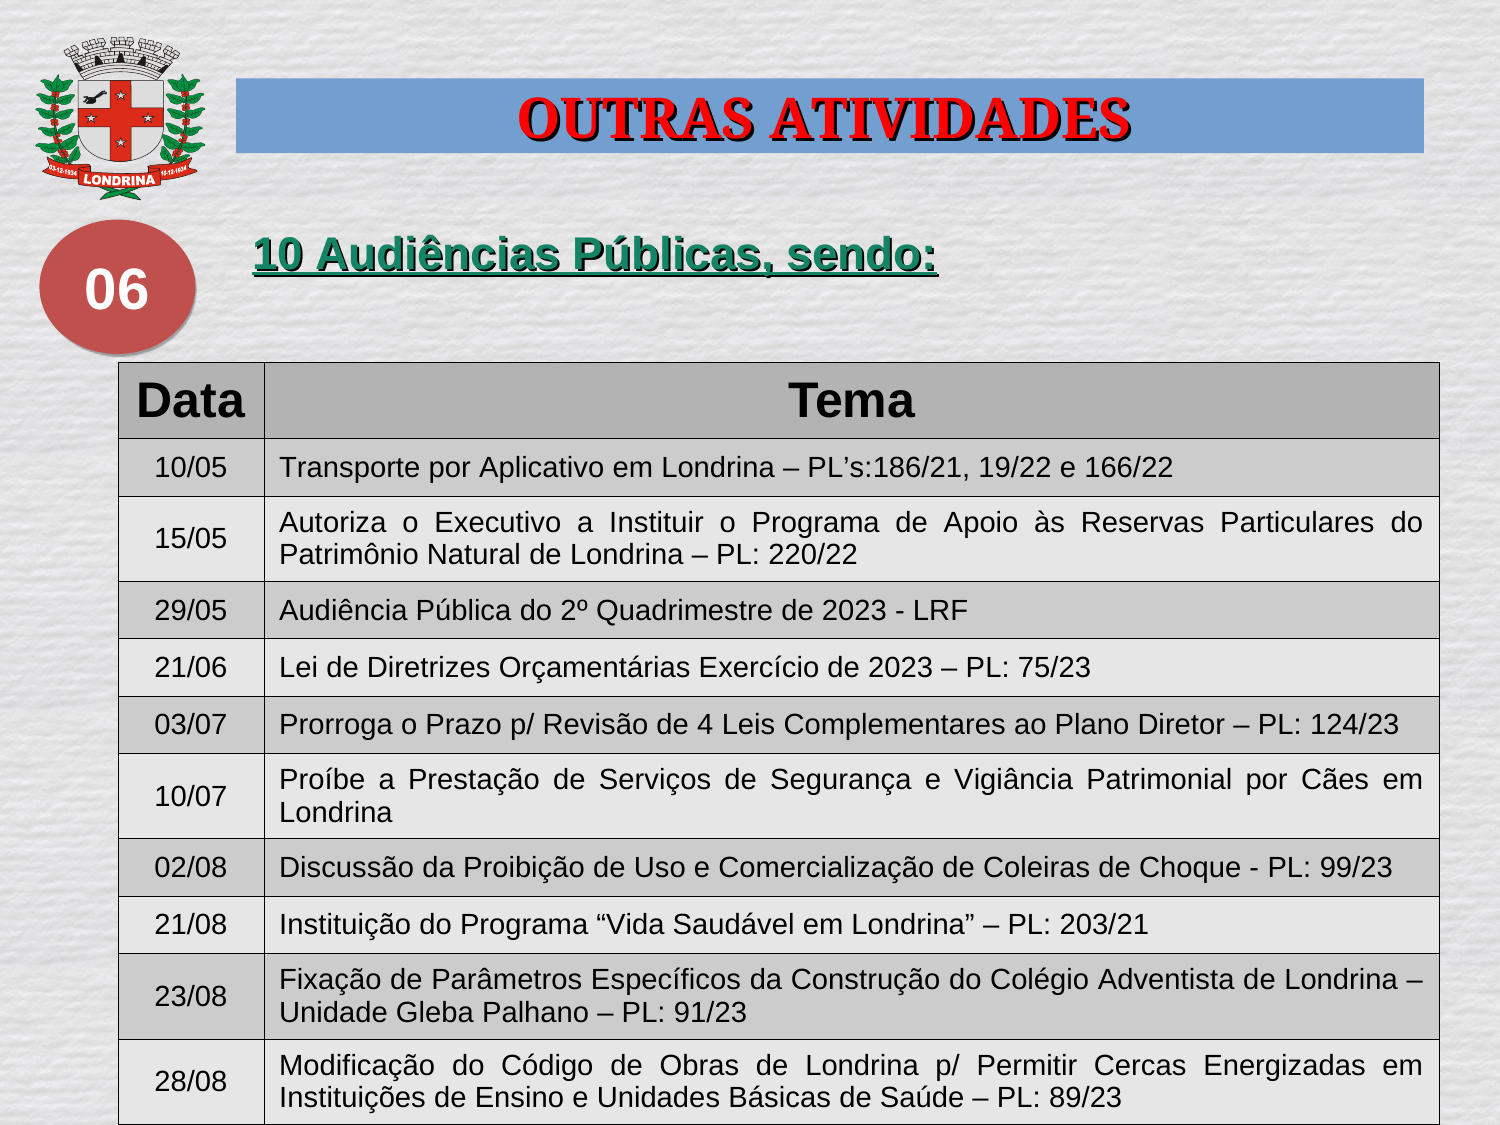

OUTRAS ATIVIDADES
10 Audiências Públicas, sendo:
06
| Data | Tema |
| --- | --- |
| 10/05 | Transporte por Aplicativo em Londrina – PL’s:186/21, 19/22 e 166/22 |
| 15/05 | Autoriza o Executivo a Instituir o Programa de Apoio às Reservas Particulares do Patrimônio Natural de Londrina – PL: 220/22 |
| 29/05 | Audiência Pública do 2º Quadrimestre de 2023 - LRF |
| 21/06 | Lei de Diretrizes Orçamentárias Exercício de 2023 – PL: 75/23 |
| 03/07 | Prorroga o Prazo p/ Revisão de 4 Leis Complementares ao Plano Diretor – PL: 124/23 |
| 10/07 | Proíbe a Prestação de Serviços de Segurança e Vigiância Patrimonial por Cães em Londrina |
| 02/08 | Discussão da Proibição de Uso e Comercialização de Coleiras de Choque - PL: 99/23 |
| 21/08 | Instituição do Programa “Vida Saudável em Londrina” – PL: 203/21 |
| 23/08 | Fixação de Parâmetros Específicos da Construção do Colégio Adventista de Londrina – Unidade Gleba Palhano – PL: 91/23 |
| 28/08 | Modificação do Código de Obras de Londrina p/ Permitir Cercas Energizadas em Instituições de Ensino e Unidades Básicas de Saúde – PL: 89/23 |